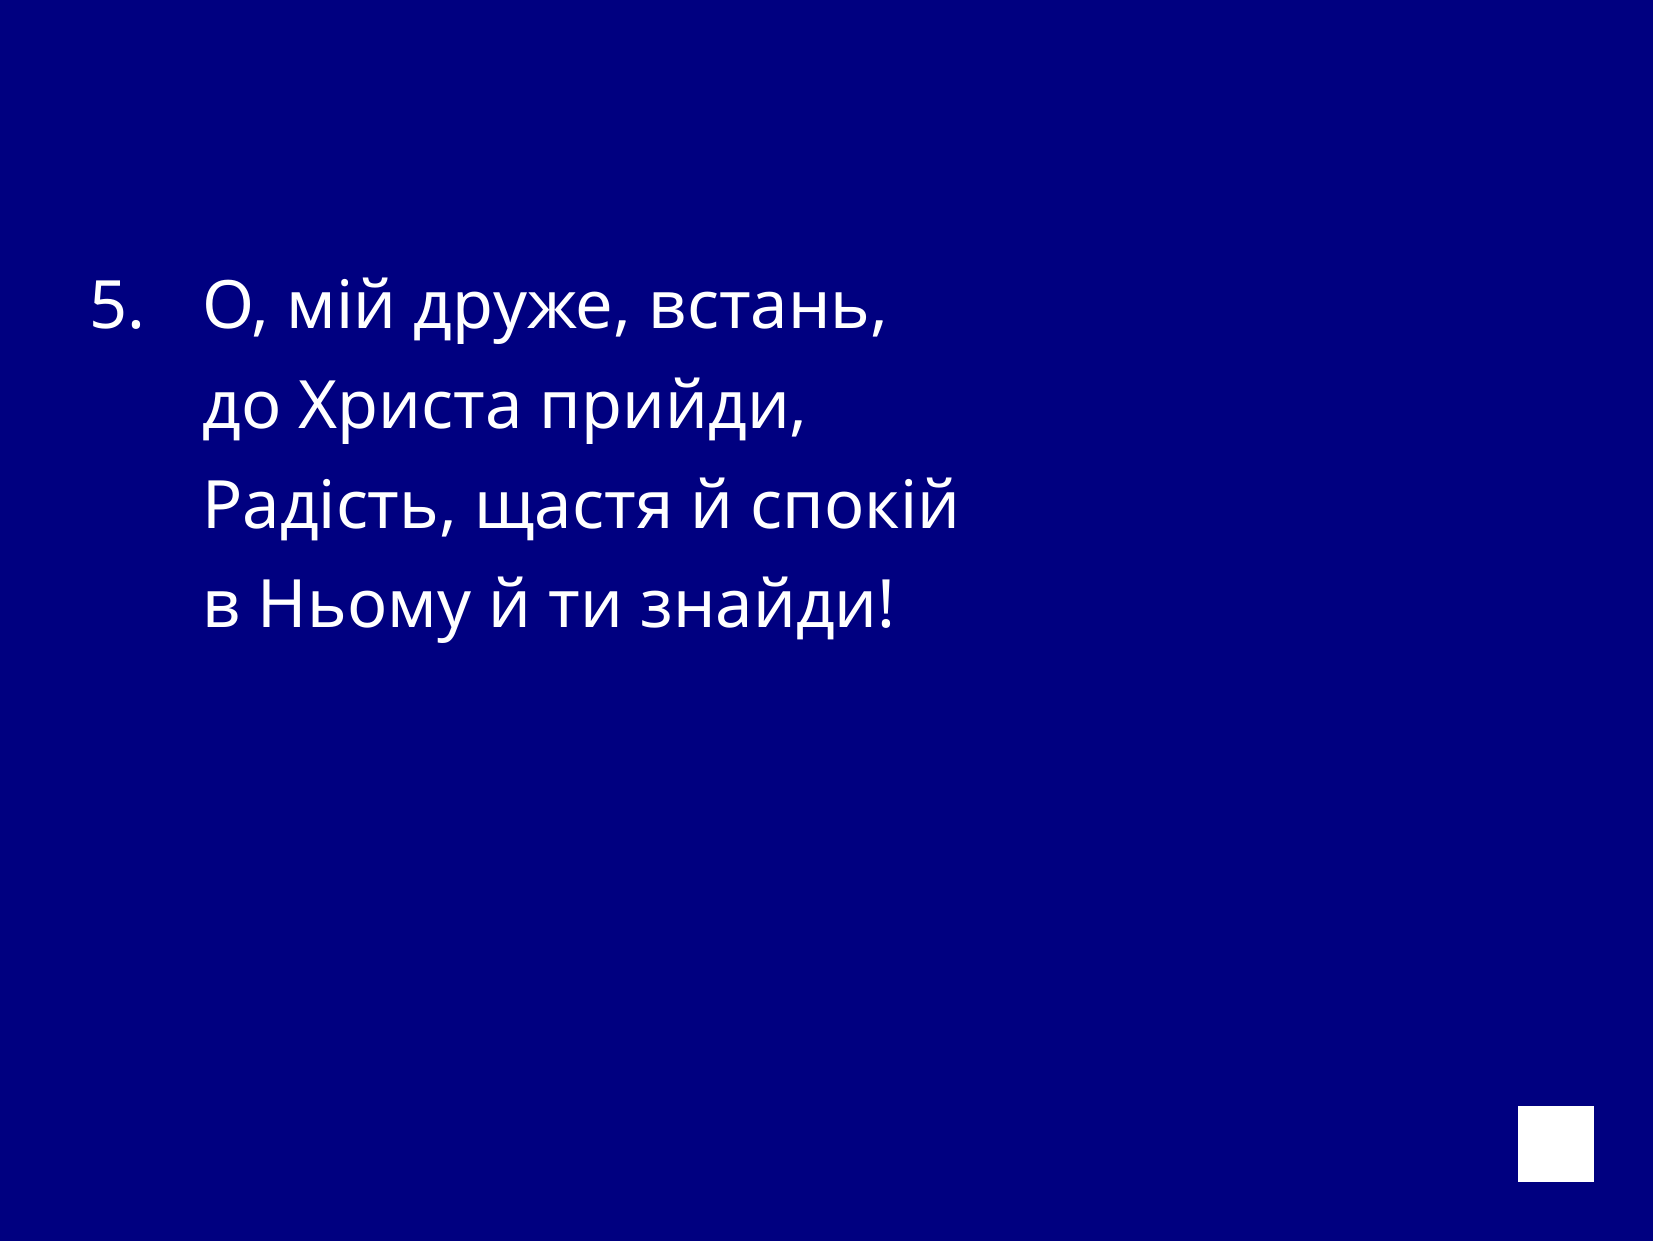

5.	О, мій друже, встань,
	до Христа прийди,
	Радість, щастя й спокій
	в Ньому й ти знайди!